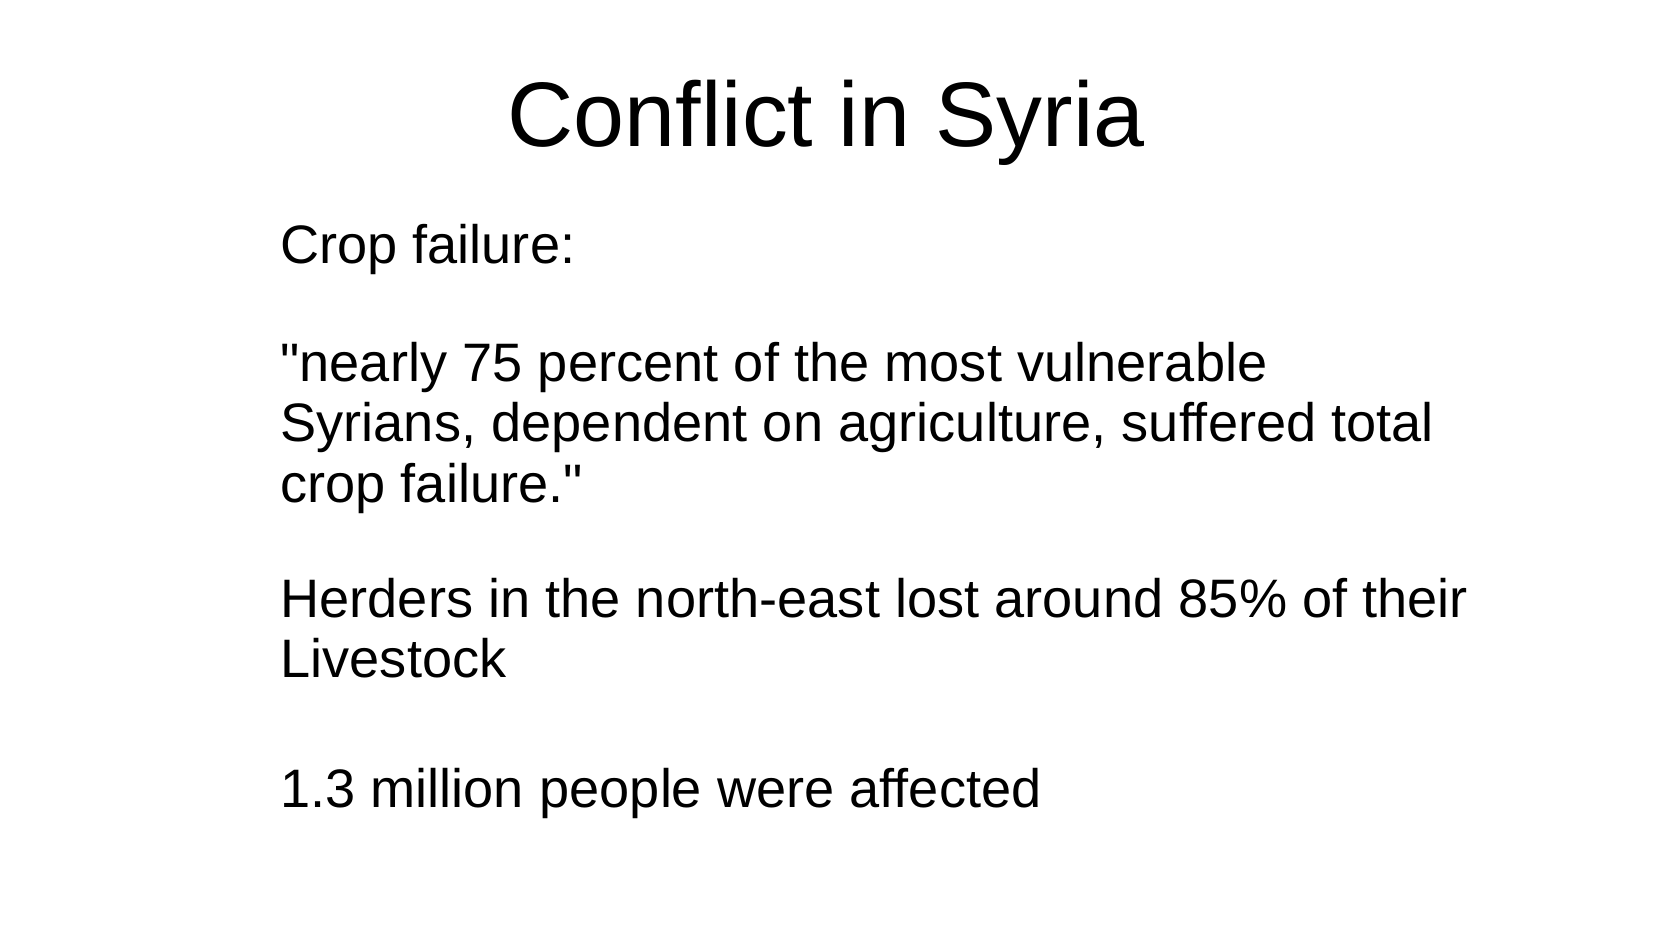

# Conflict in Syria
Crop failure:
"nearly 75 percent of the most vulnerable Syrians, dependent on agriculture, suffered total crop failure."
Herders in the north-east lost around 85% of their
Livestock
1.3 million people were affected